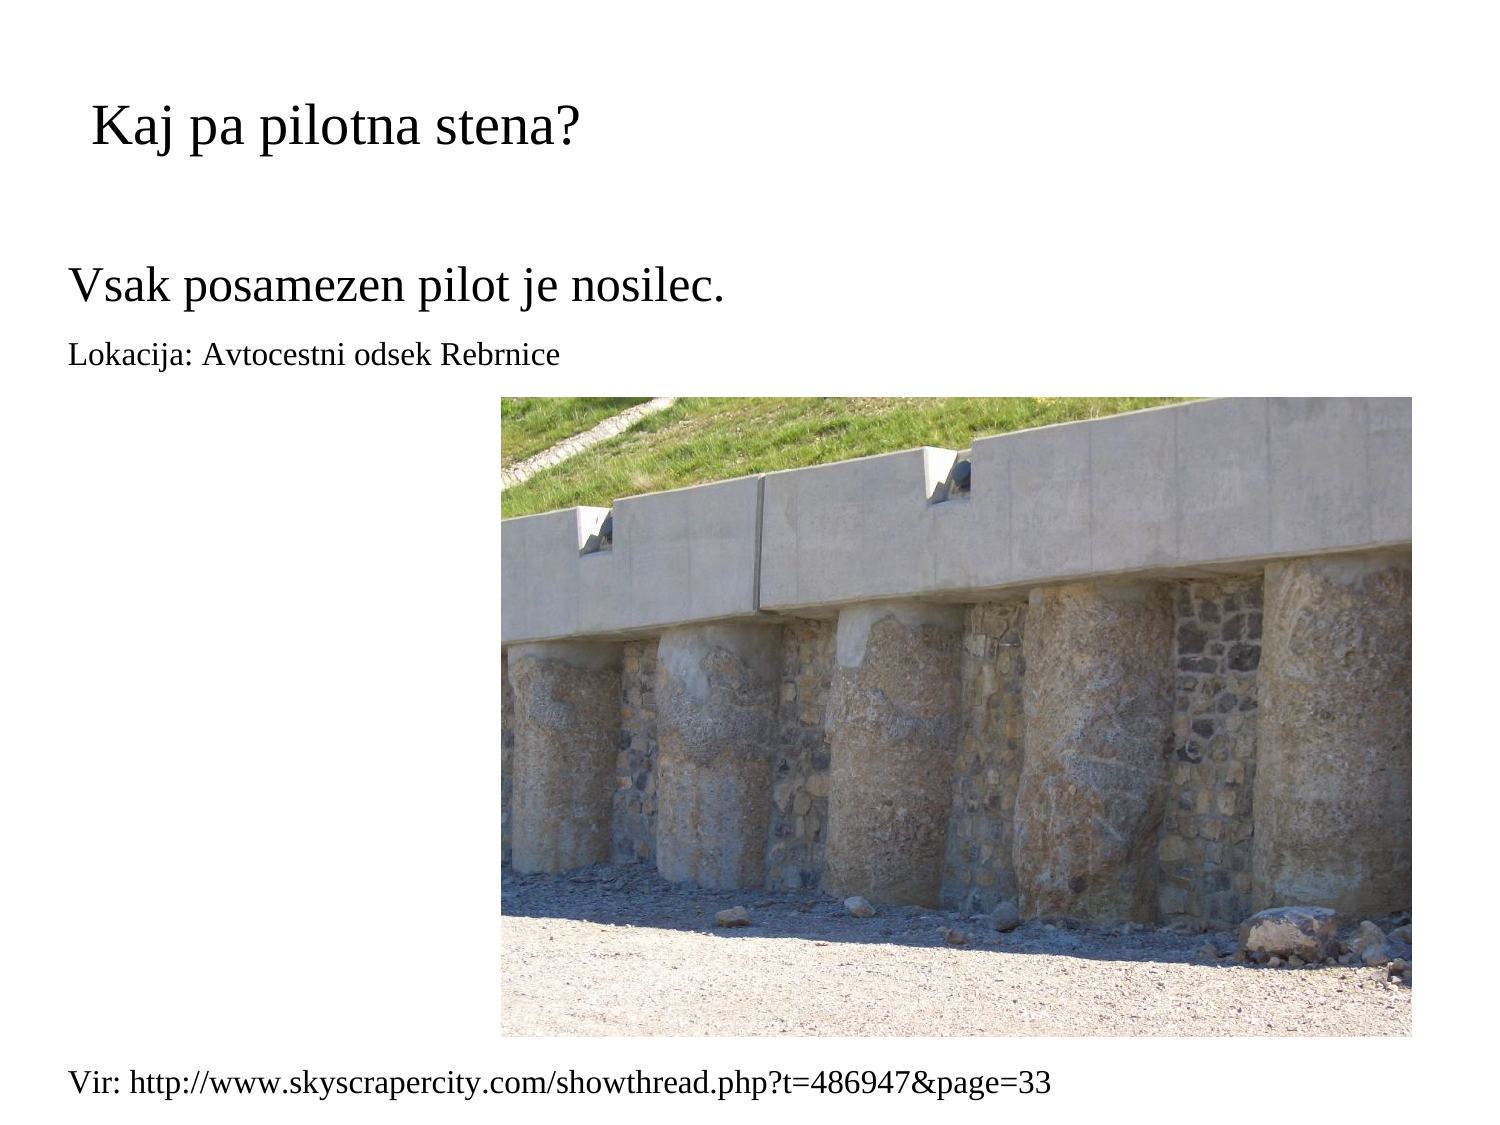

Kaj pa pilotna stena?
Vsak posamezen pilot je nosilec.
Lokacija: Avtocestni odsek Rebrnice
Vir: http://www.skyscrapercity.com/showthread.php?t=486947&page=33